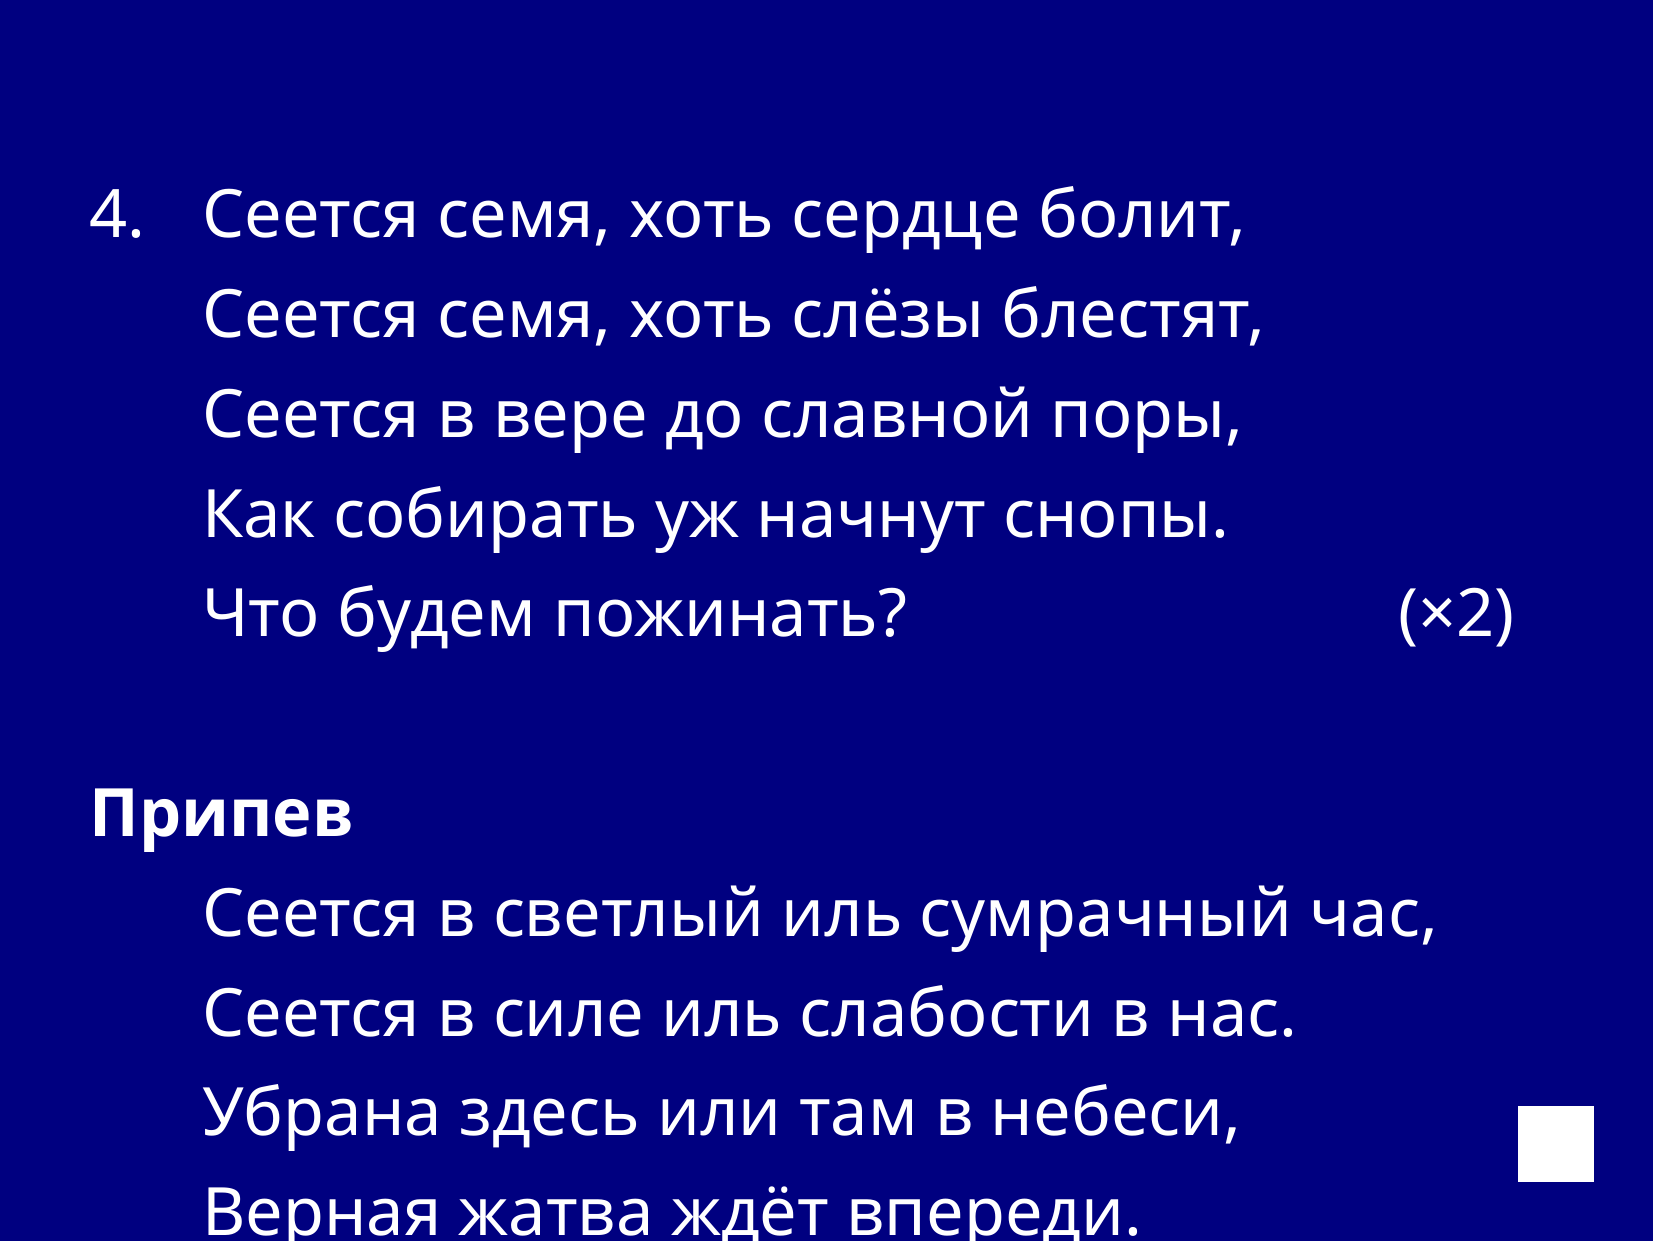

4.	Сеется семя, хоть сердце болит,
	Сеется семя, хоть слёзы блестят,
	Сеется в вере до славной поры,
	Как собирать уж начнут снопы.
	Что будем пожинать?	(×2)
Припев
	Сеется в светлый иль сумрачный час,
	Сеется в силе иль слабости в нас.
	Убрана здесь или там в небеси,
	Верная жатва ждёт впереди.